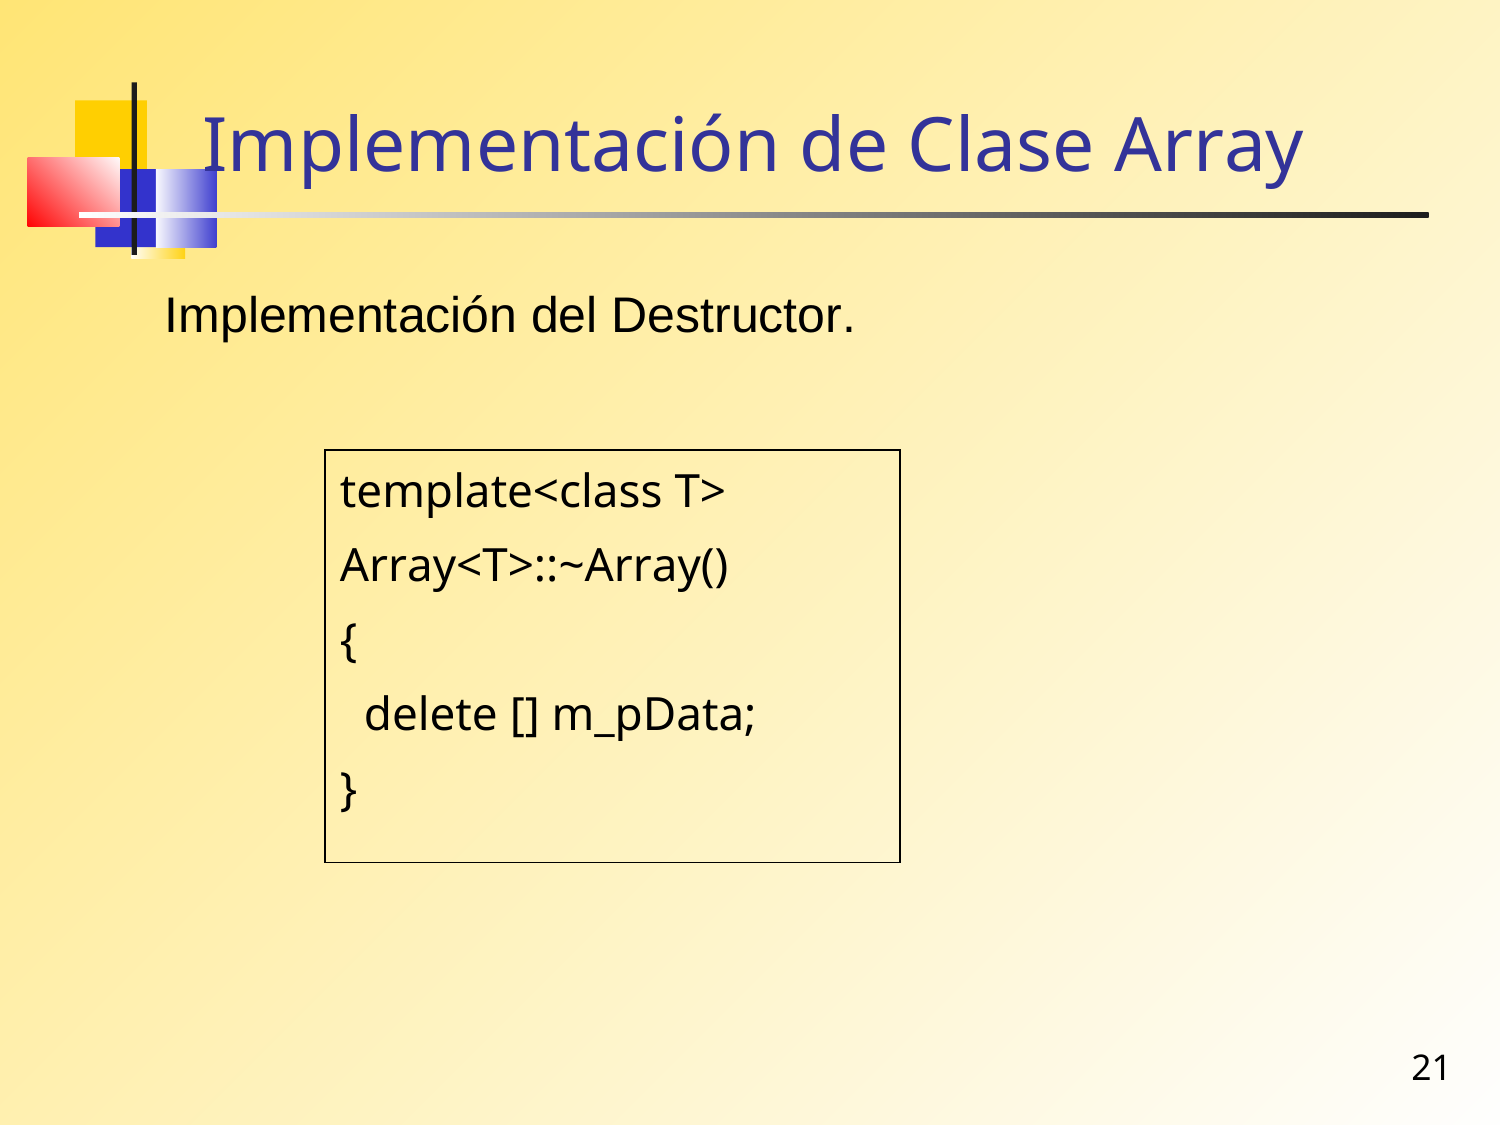

# Implementación de Clase Array
Implementación del Destructor.
template<class T>
Array<T>::~Array()‏
{
 delete [] m_pData;
}
21